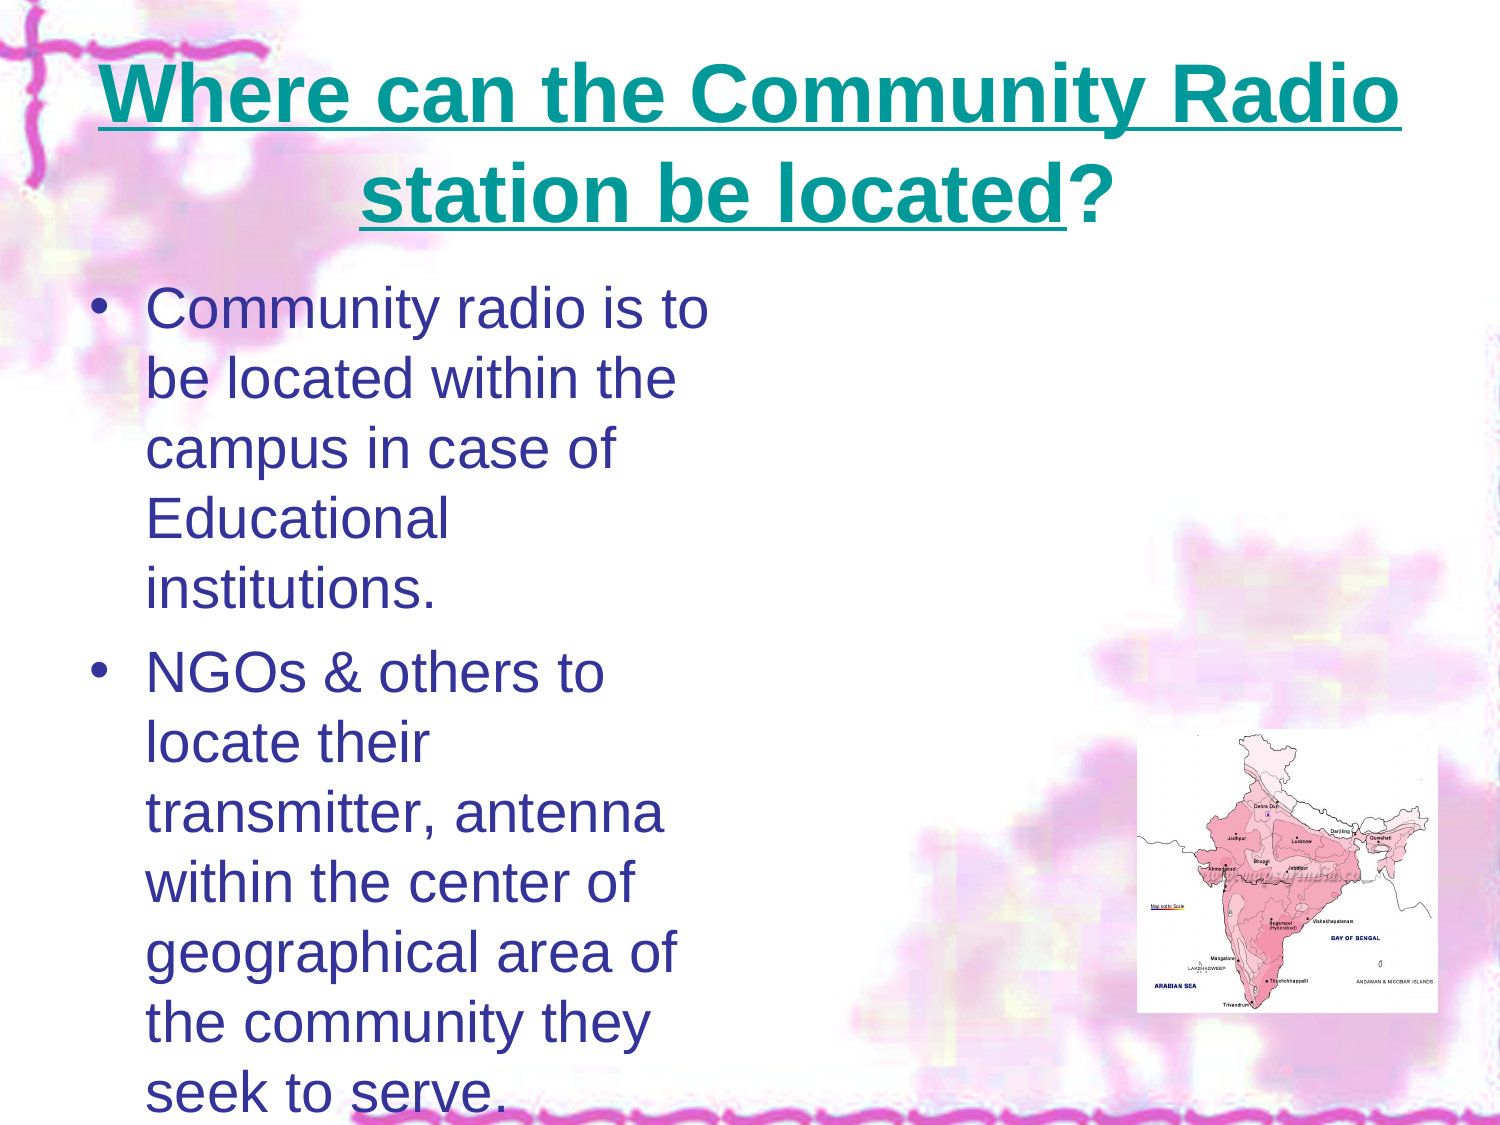

# Where can the Community Radio station be located?
Community radio is to be located within the campus in case of Educational institutions.
NGOs & others to locate their transmitter, antenna within the center of geographical area of the community they seek to serve.